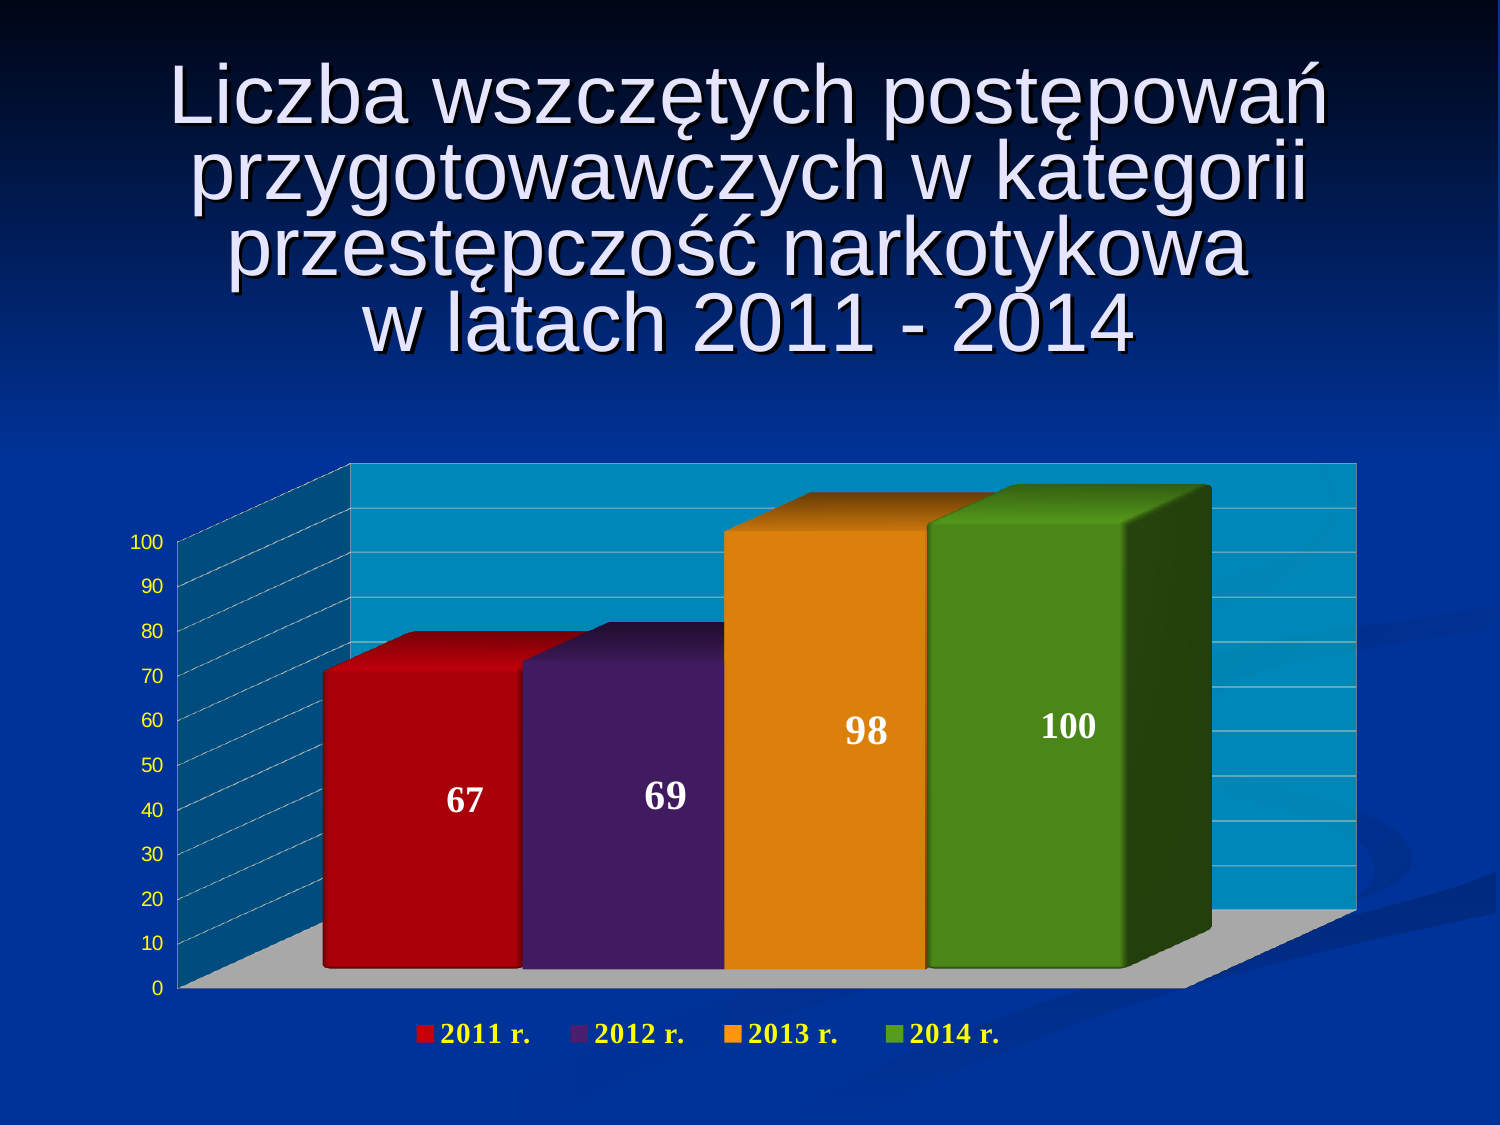

# Liczba wszczętych postępowań przygotowawczych w kategorii przestępczość narkotykowa w latach 2011 - 2014
[unsupported chart]